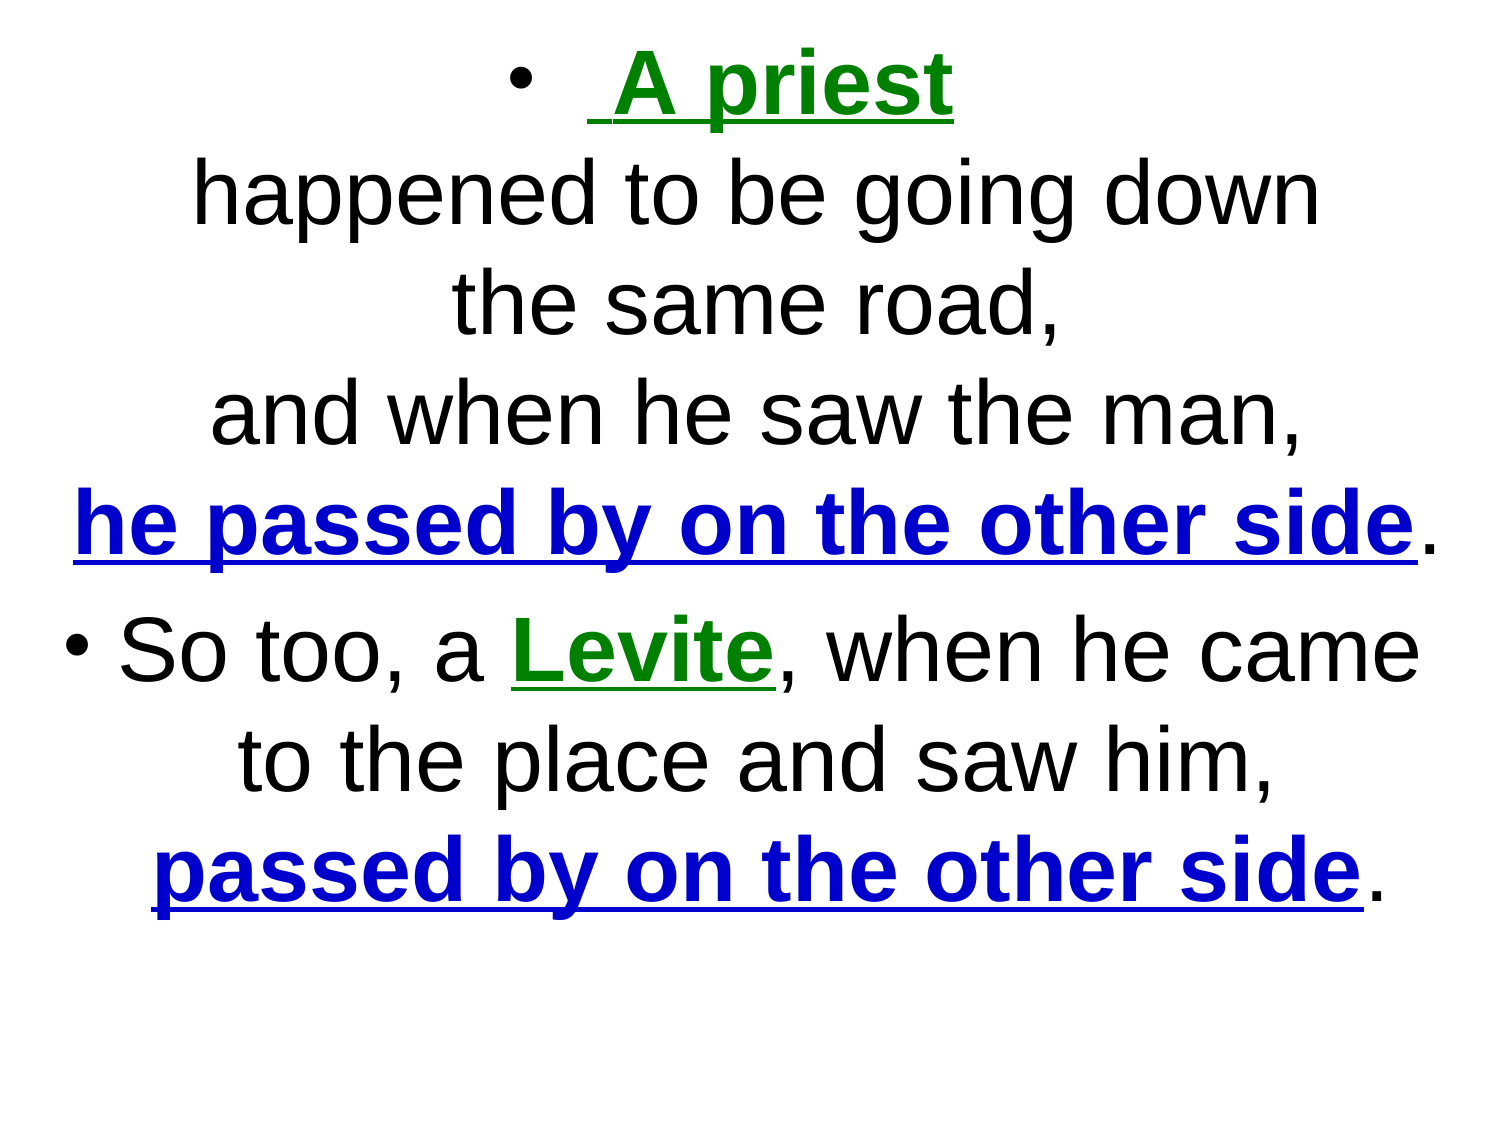

# A priest happened to be going down the same road, and when he saw the man, he passed by on the other side.
So too, a Levite, when he came to the place and saw him,
passed by on the other side.
11